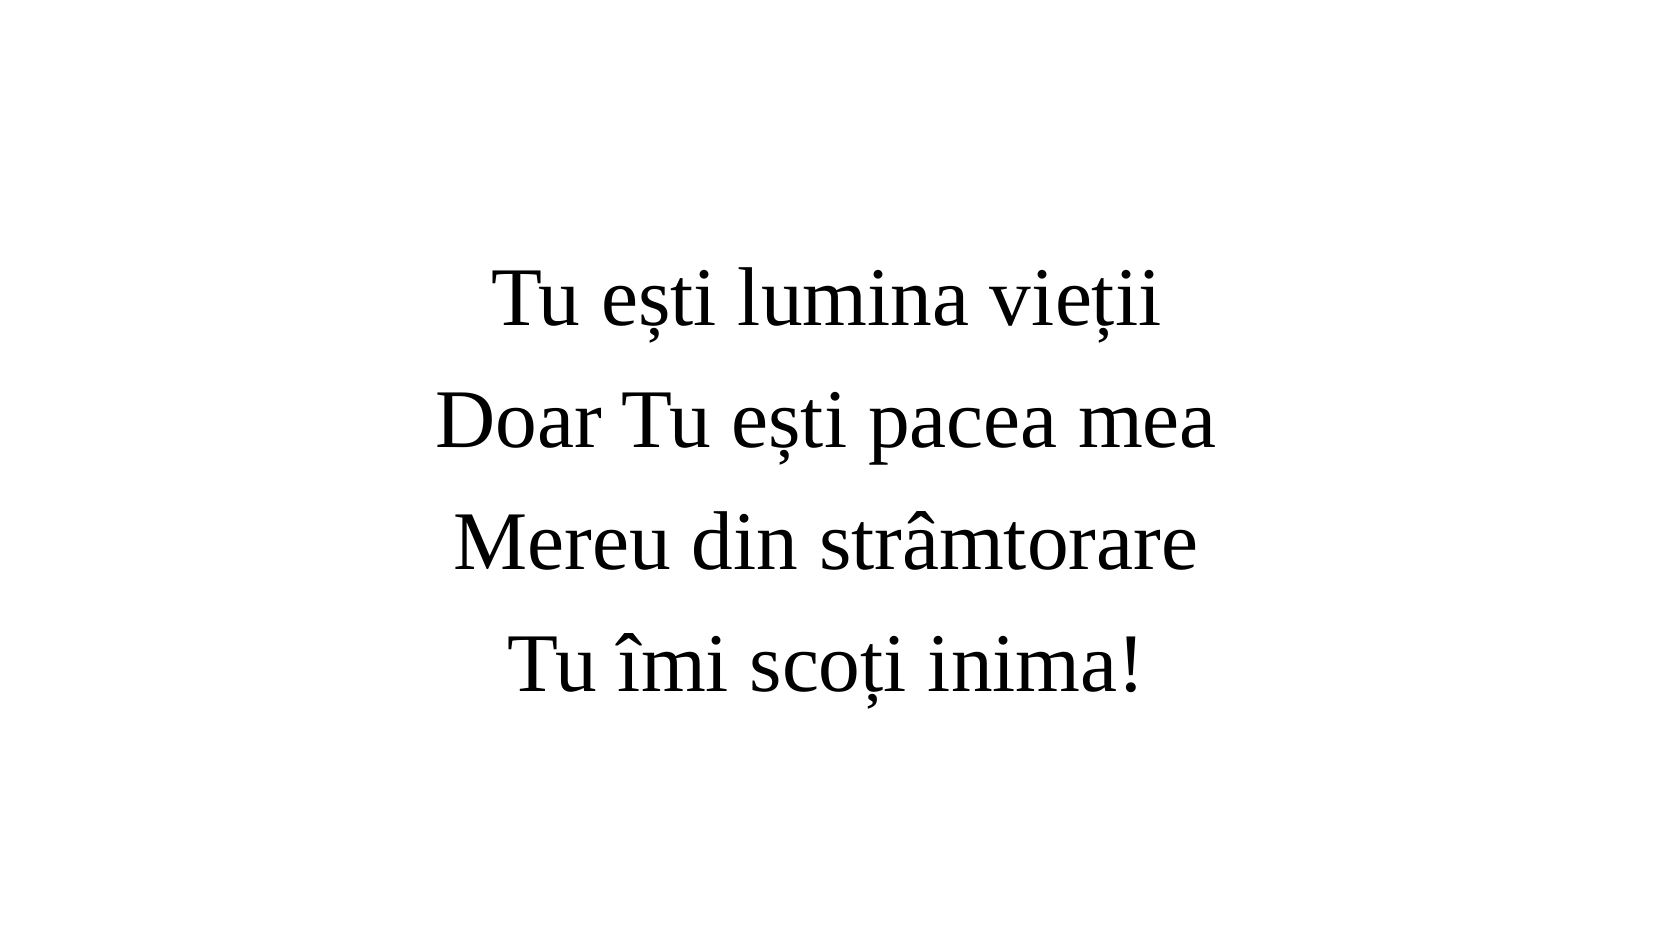

# Tu ești lumina vieții
Doar Tu ești pacea mea
Mereu din strâmtorare
Tu îmi scoți inima!